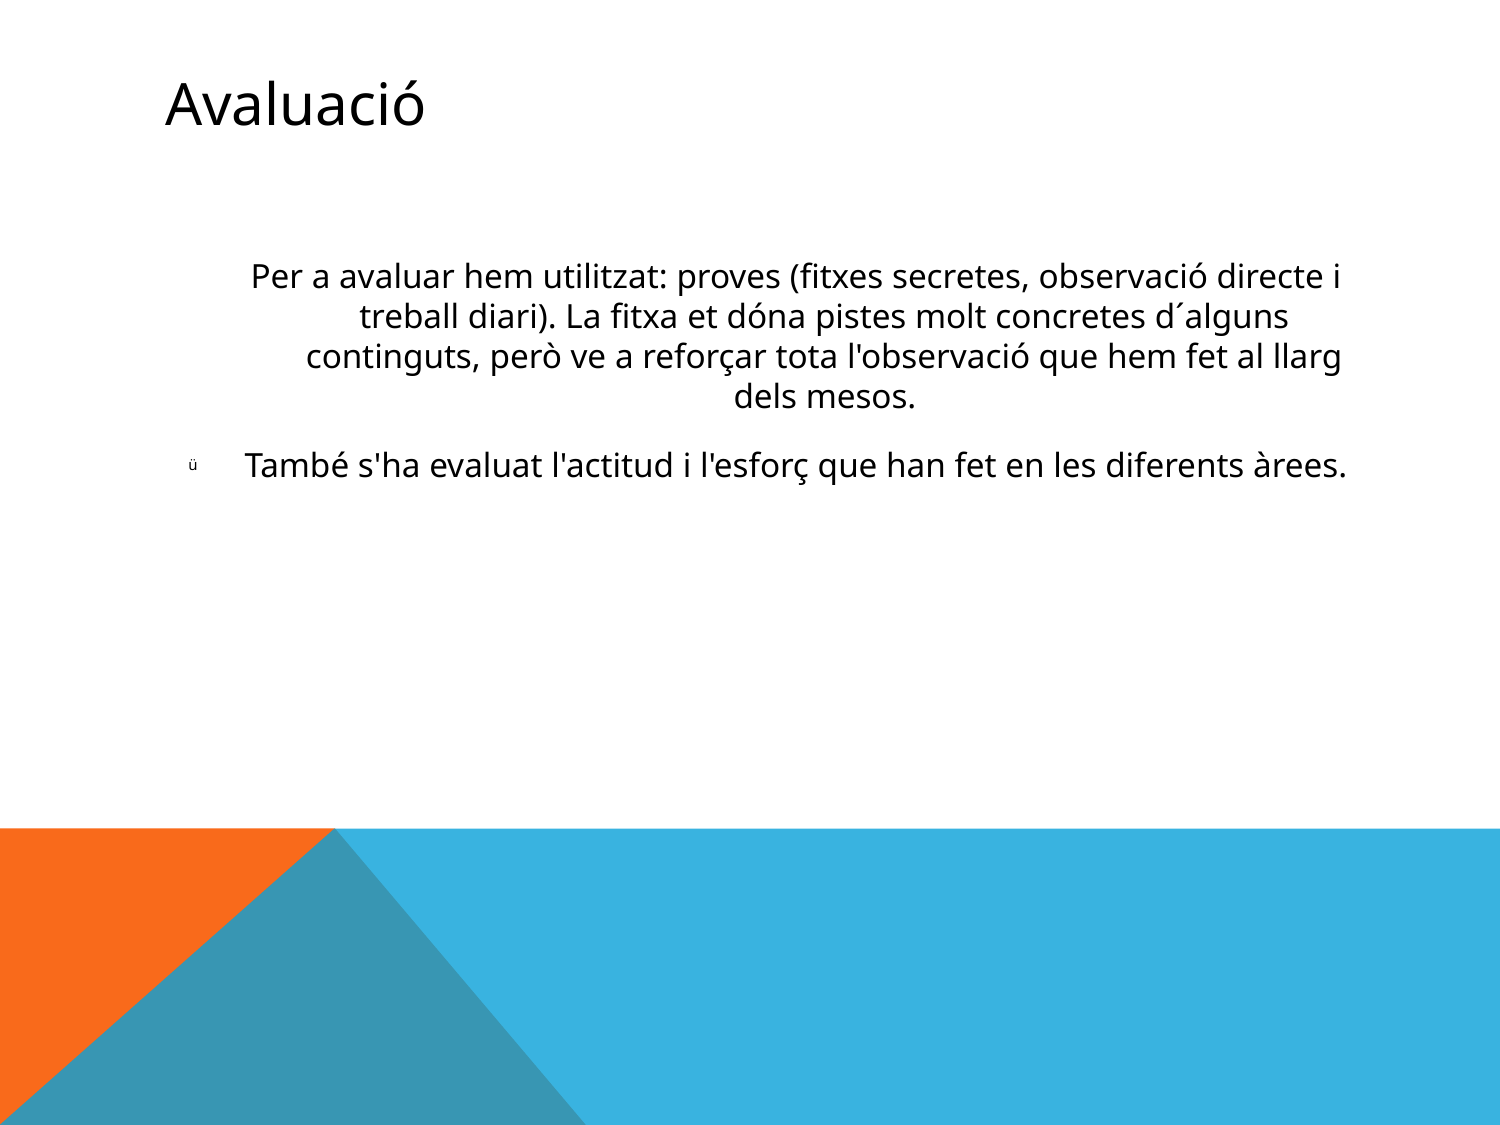

# Avaluació
Per a avaluar hem utilitzat: proves (fitxes secretes, observació directe i treball diari). La fitxa et dóna pistes molt concretes d´alguns continguts, però ve a reforçar tota l'observació que hem fet al llarg dels mesos.
També s'ha evaluat l'actitud i l'esforç que han fet en les diferents àrees.